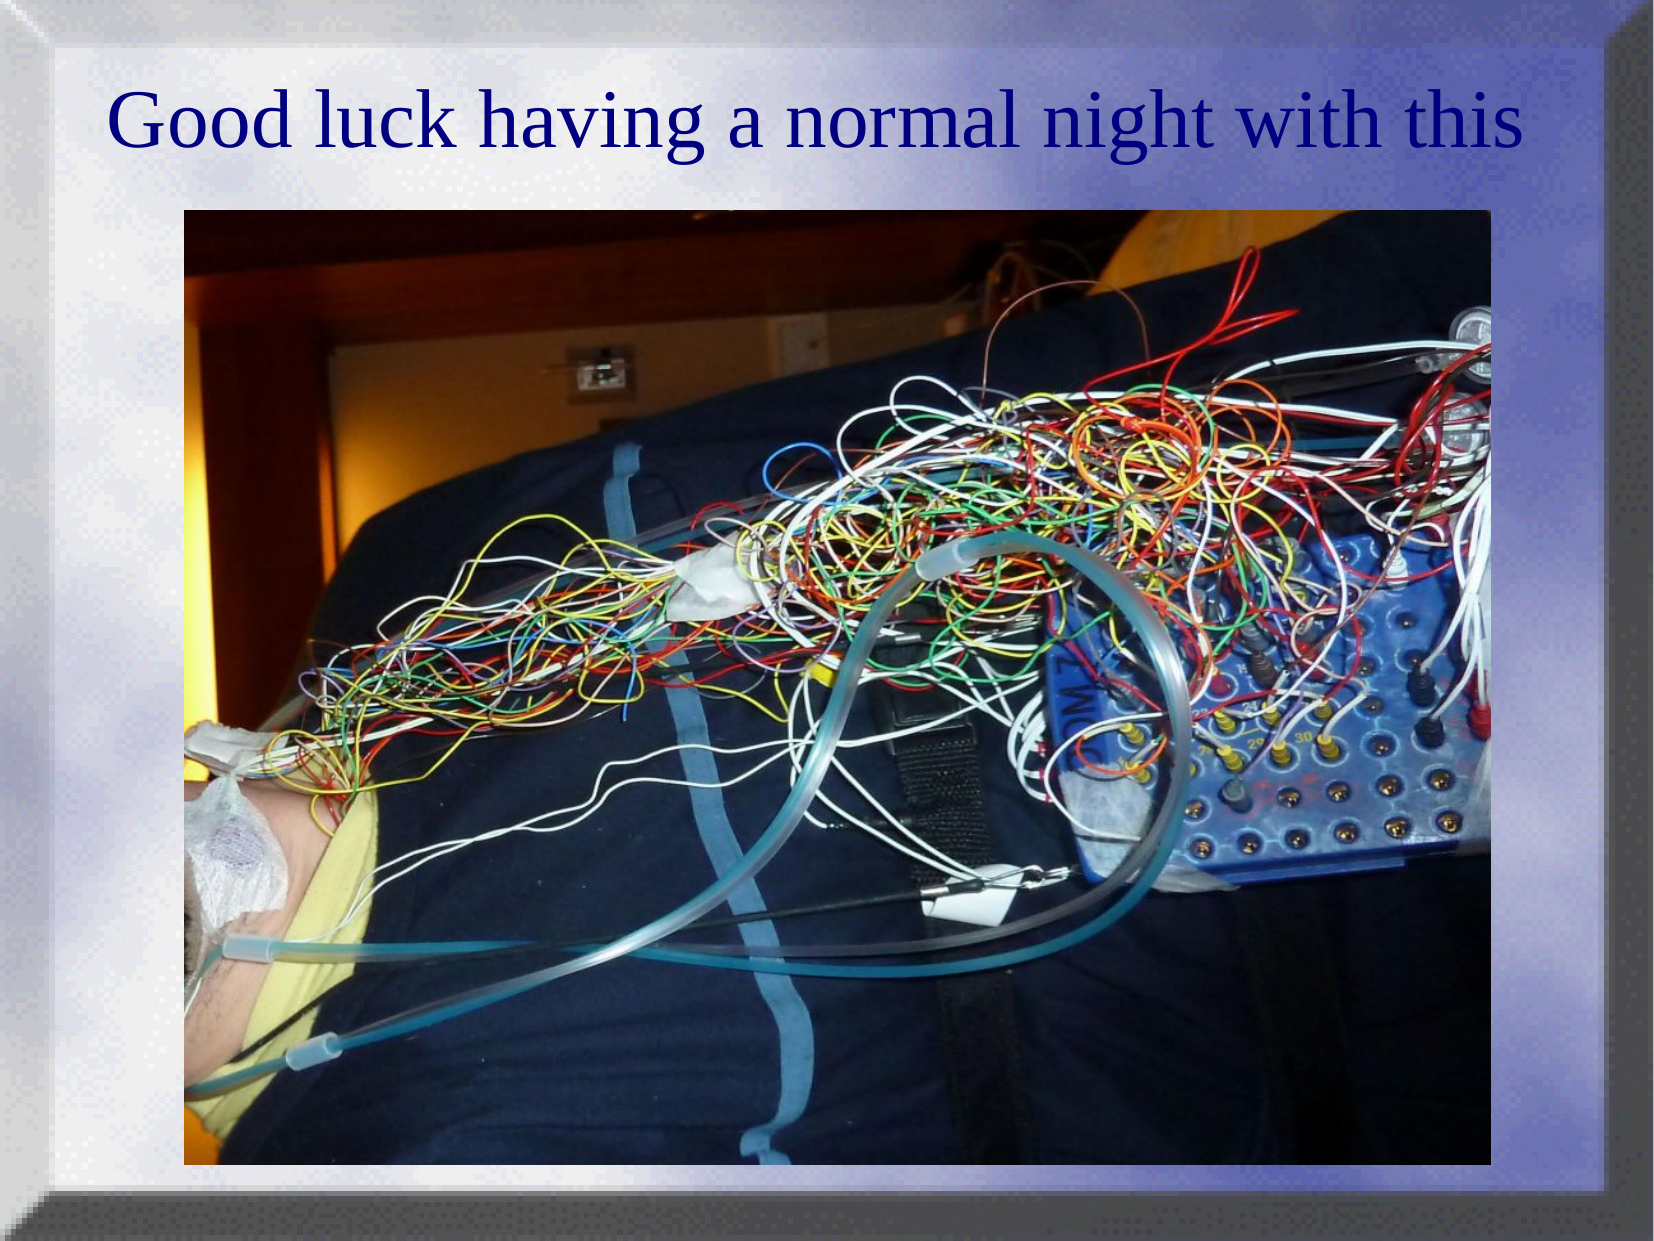

# Good luck having a normal night with this